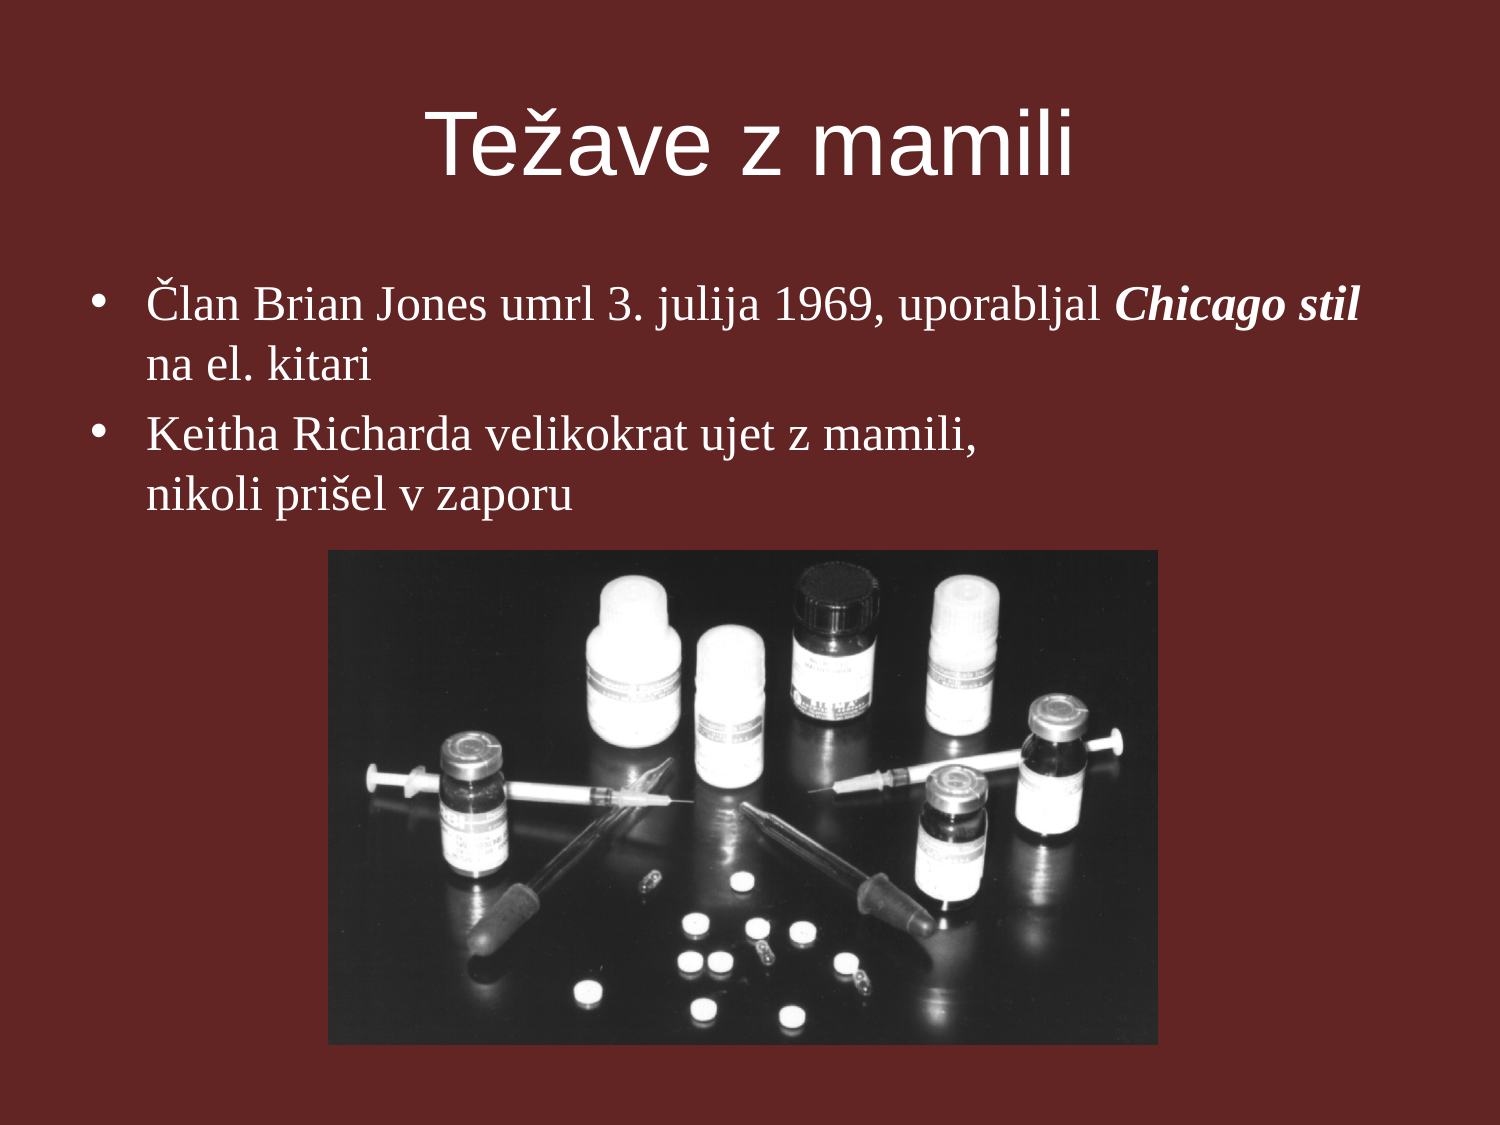

# Težave z mamili
Član Brian Jones umrl 3. julija 1969, uporabljal Chicago stil na el. kitari
Keitha Richarda velikokrat ujet z mamili, nikoli prišel v zaporu